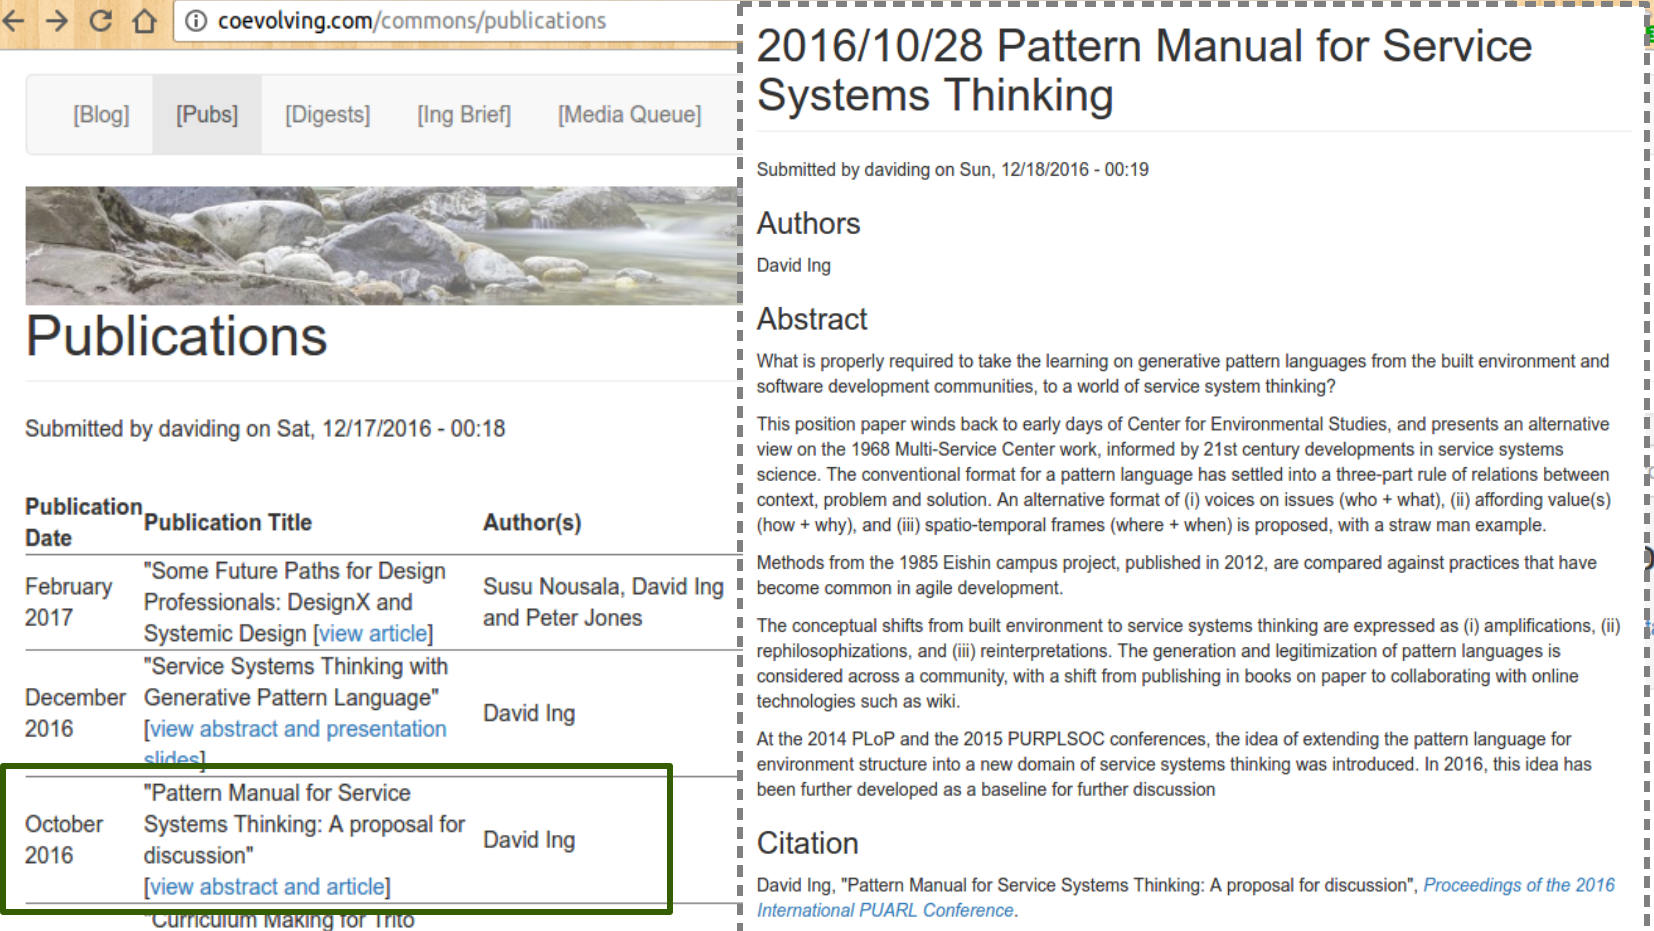

# On coevolving.com
Service Systems Thinking
March 2017
15